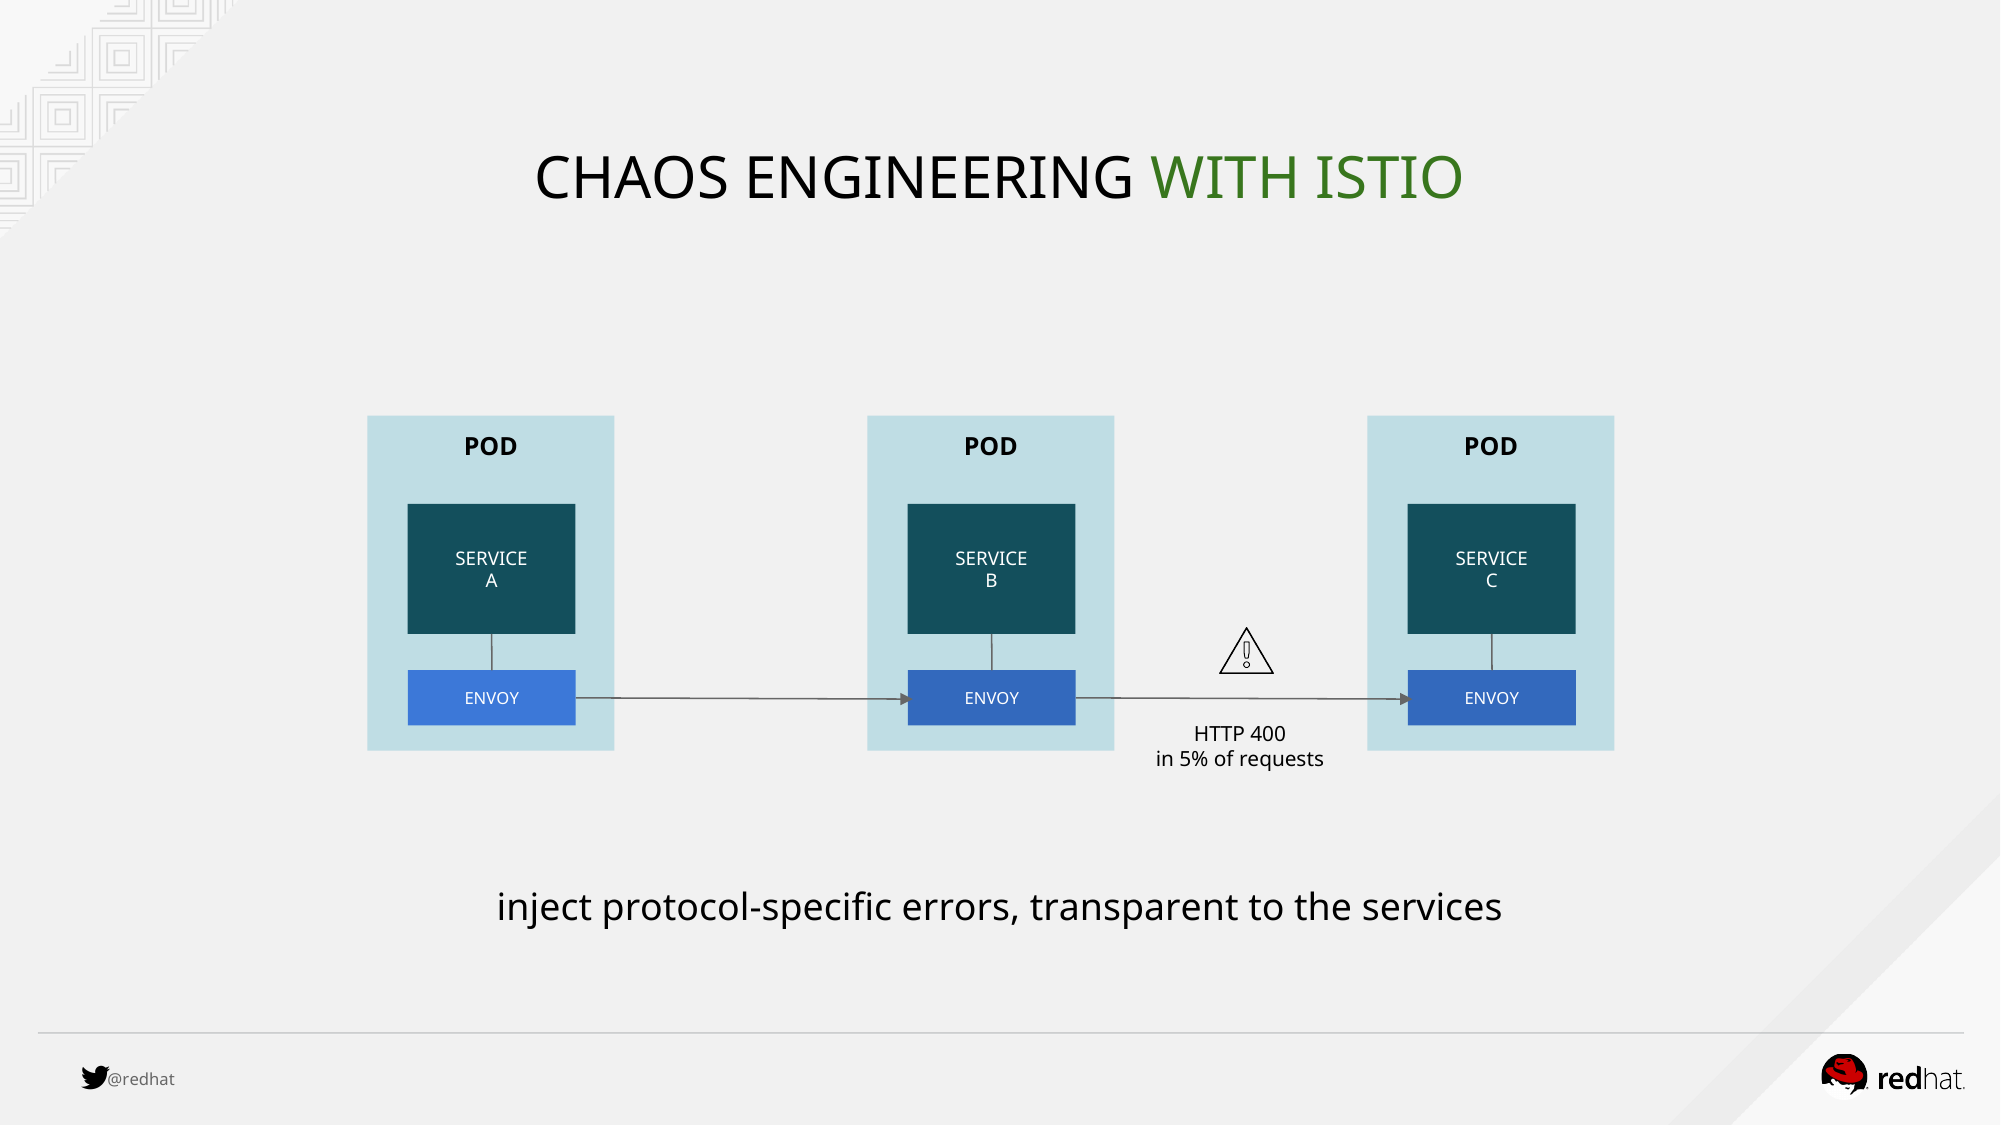

CHAOS ENGINEERING WITH ISTIO
POD
POD
POD
SERVICE
A
SERVICE
B
SERVICE
C
ENVOY
ENVOY
ENVOY
HTTP 400
in 5% of requests
inject protocol-specific errors, transparent to the services